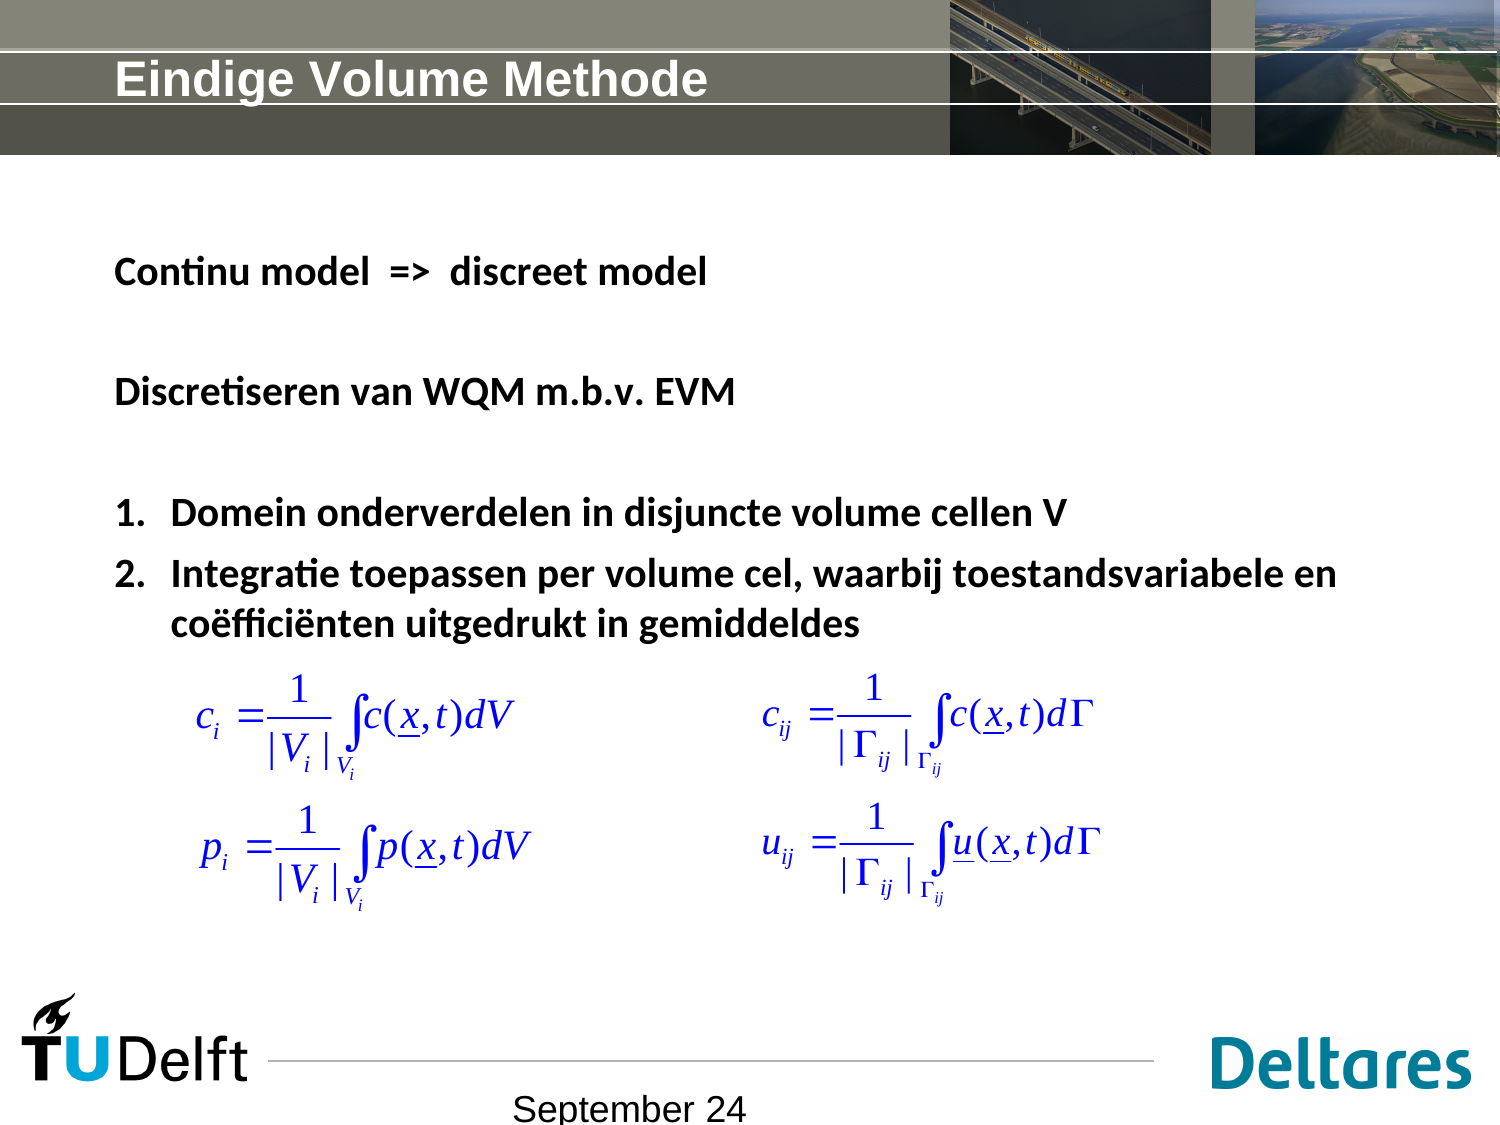

# Eindige Volume Methode
Continu model => discreet model
Discretiseren van WQM m.b.v. EVM
Domein onderverdelen in disjuncte volume cellen V
Integratie toepassen per volume cel, waarbij toestandsvariabele en coëfficiënten uitgedrukt in gemiddeldes